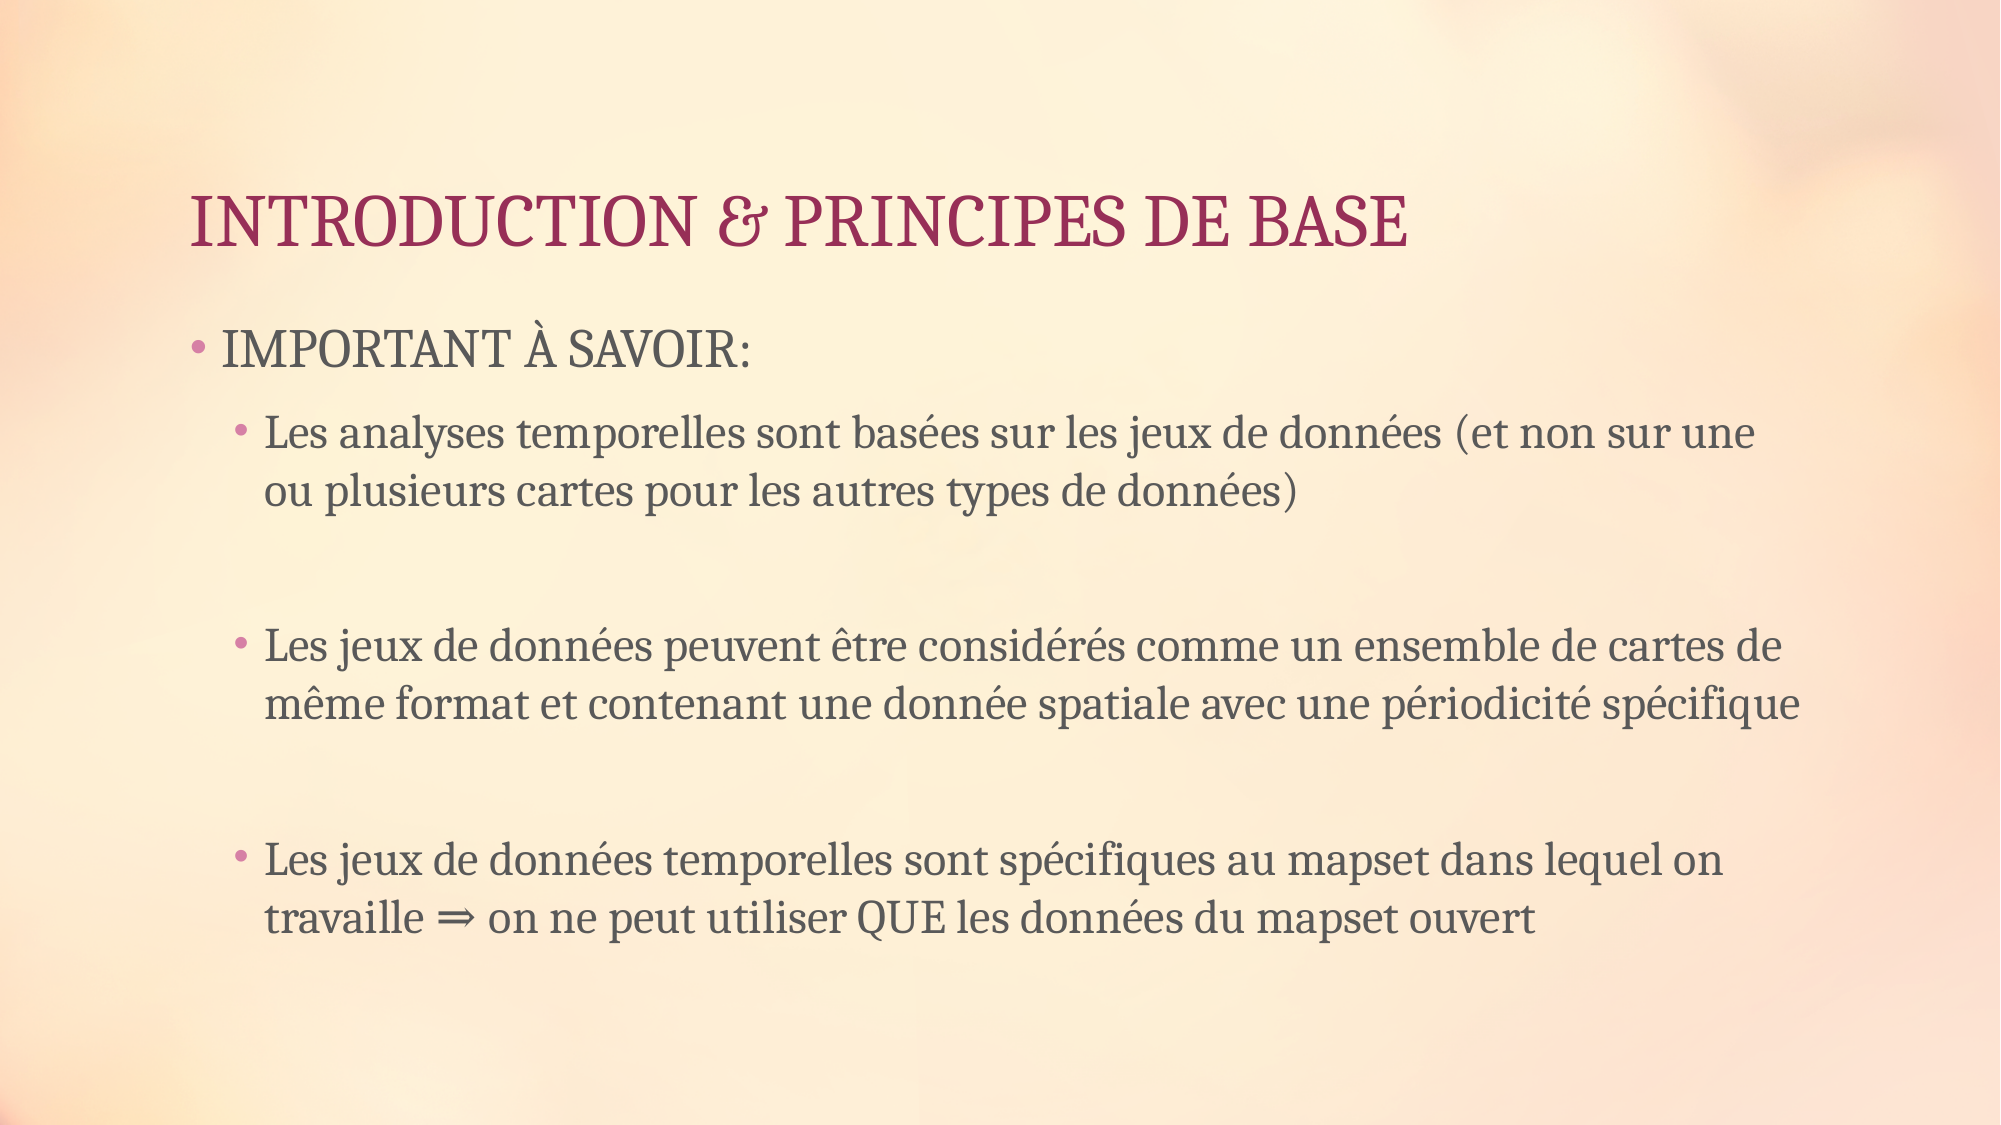

# INTRODUCTION & PRINCIPES DE BASE
IMPORTANT À SAVOIR:
Les analyses temporelles sont basées sur les jeux de données (et non sur une ou plusieurs cartes pour les autres types de données)
Les jeux de données peuvent être considérés comme un ensemble de cartes de même format et contenant une donnée spatiale avec une périodicité spécifique
Les jeux de données temporelles sont spécifiques au mapset dans lequel on travaille ⇒ on ne peut utiliser QUE les données du mapset ouvert